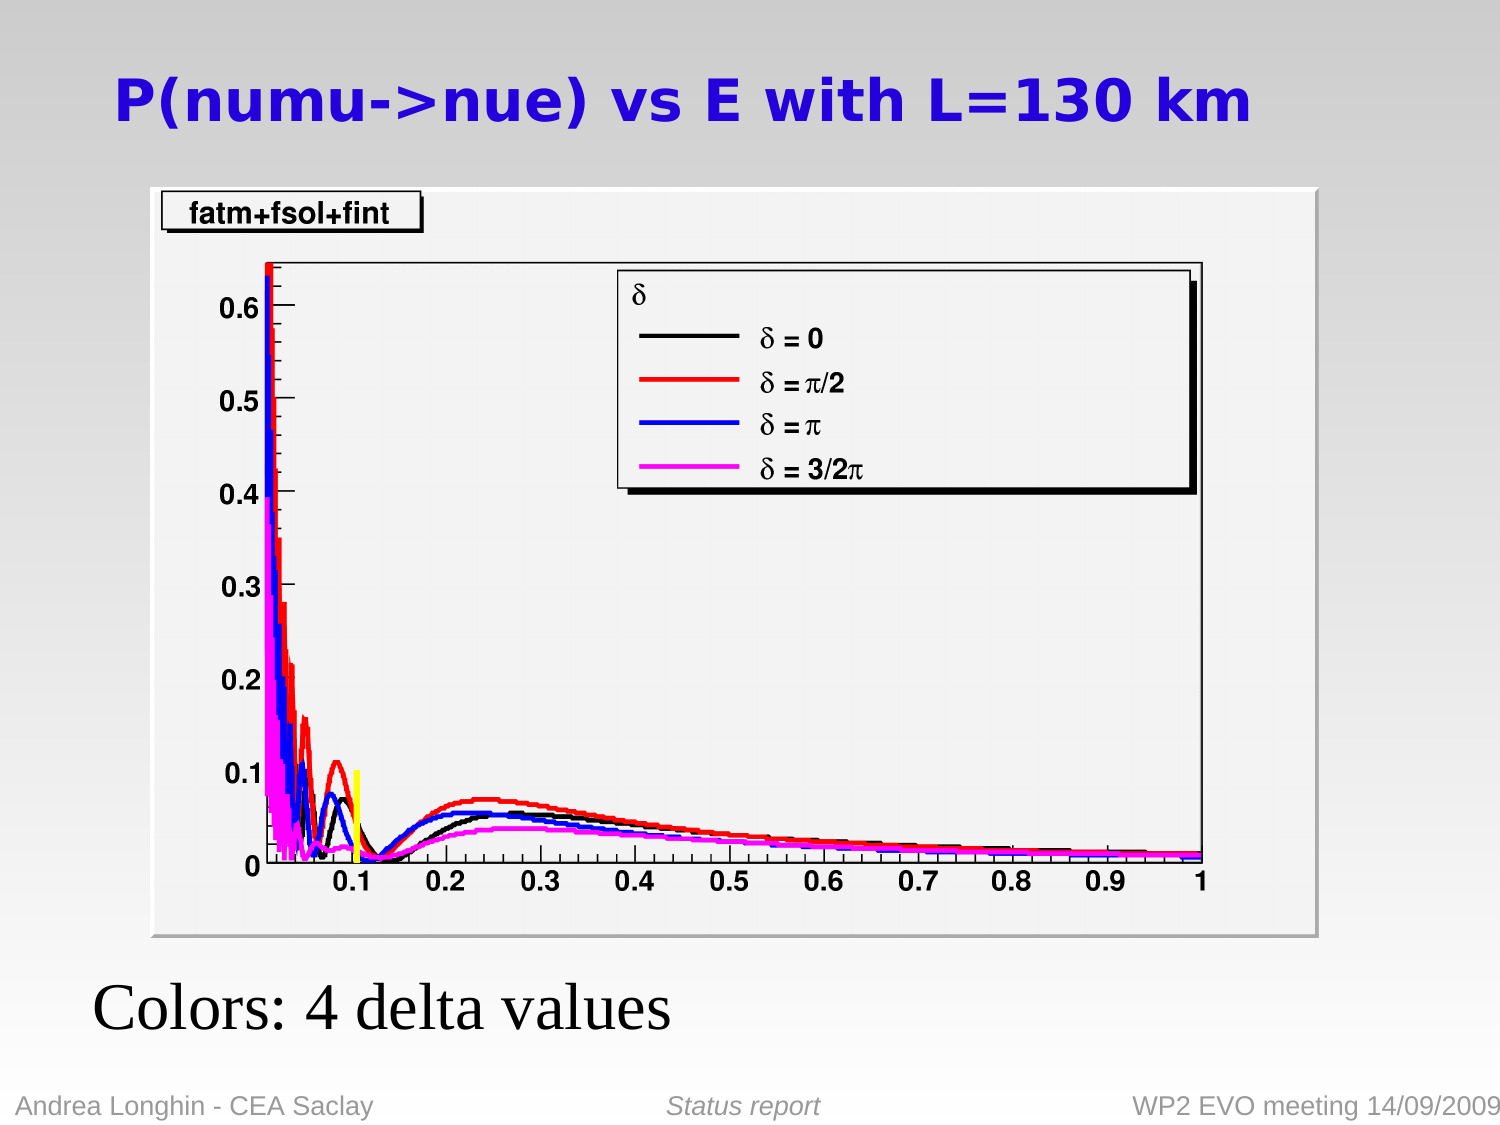

# P(numu->nue) vs E with L=130 km
Colors: 4 delta values